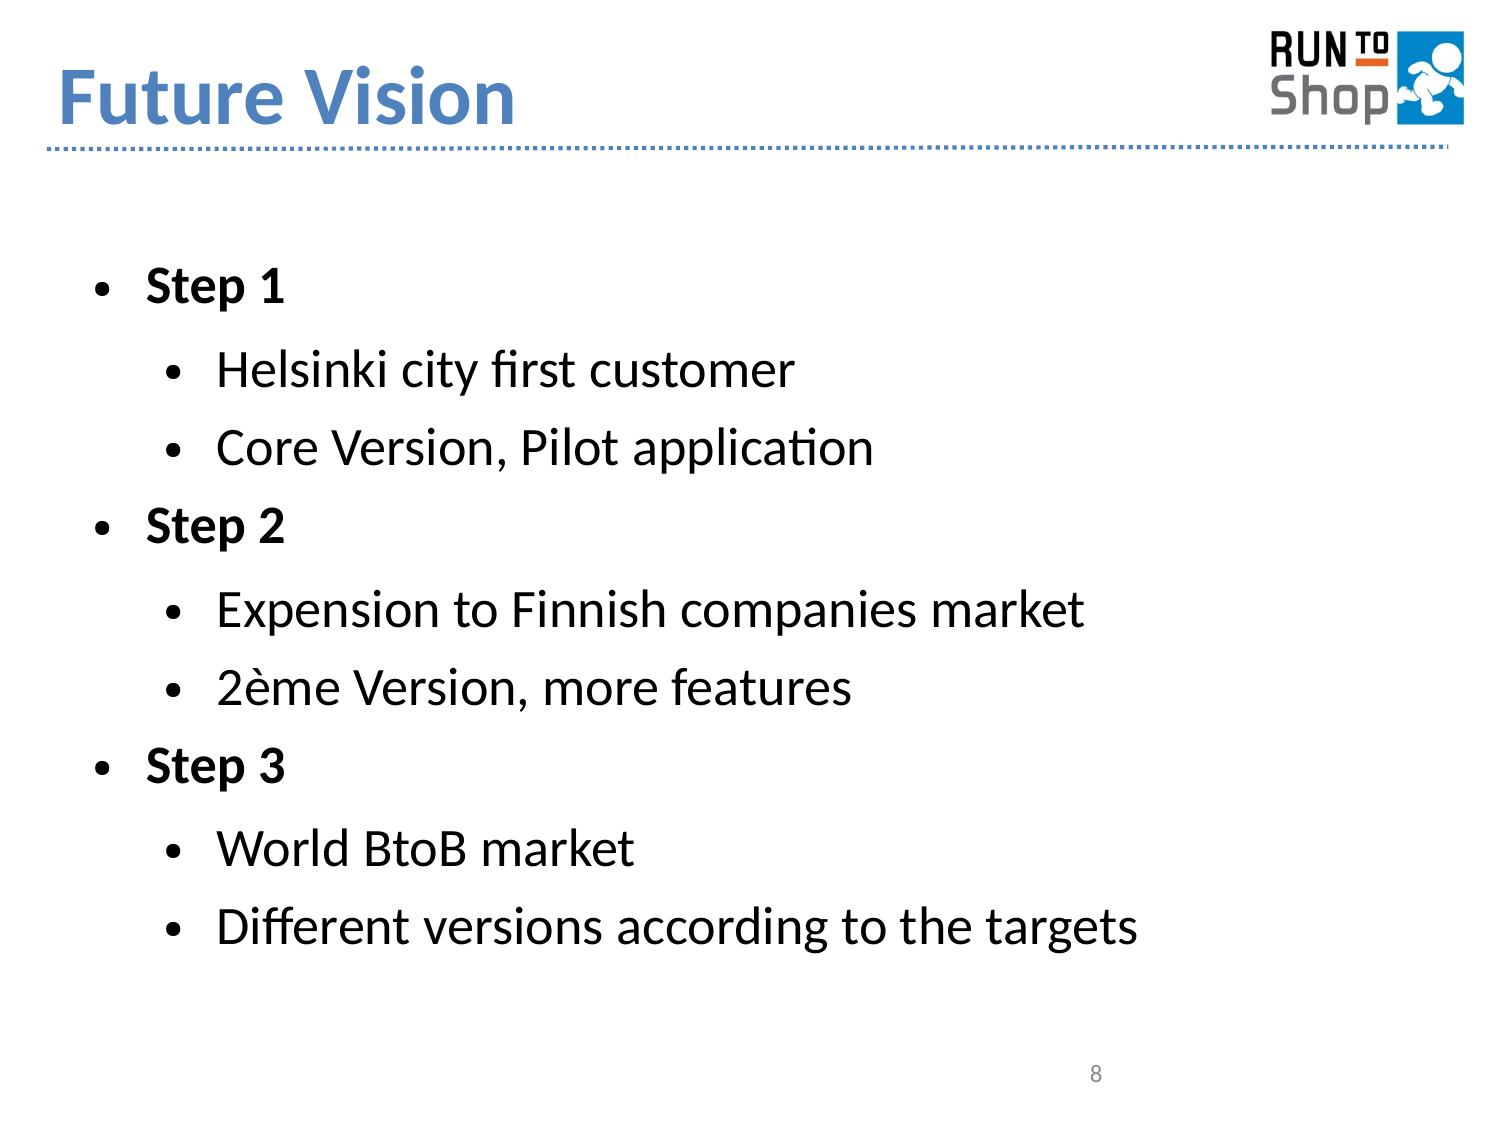

Future Vision
#
Step 1
Helsinki city first customer
Core Version, Pilot application
Step 2
Expension to Finnish companies market
2ème Version, more features
Step 3
World BtoB market
Different versions according to the targets
8